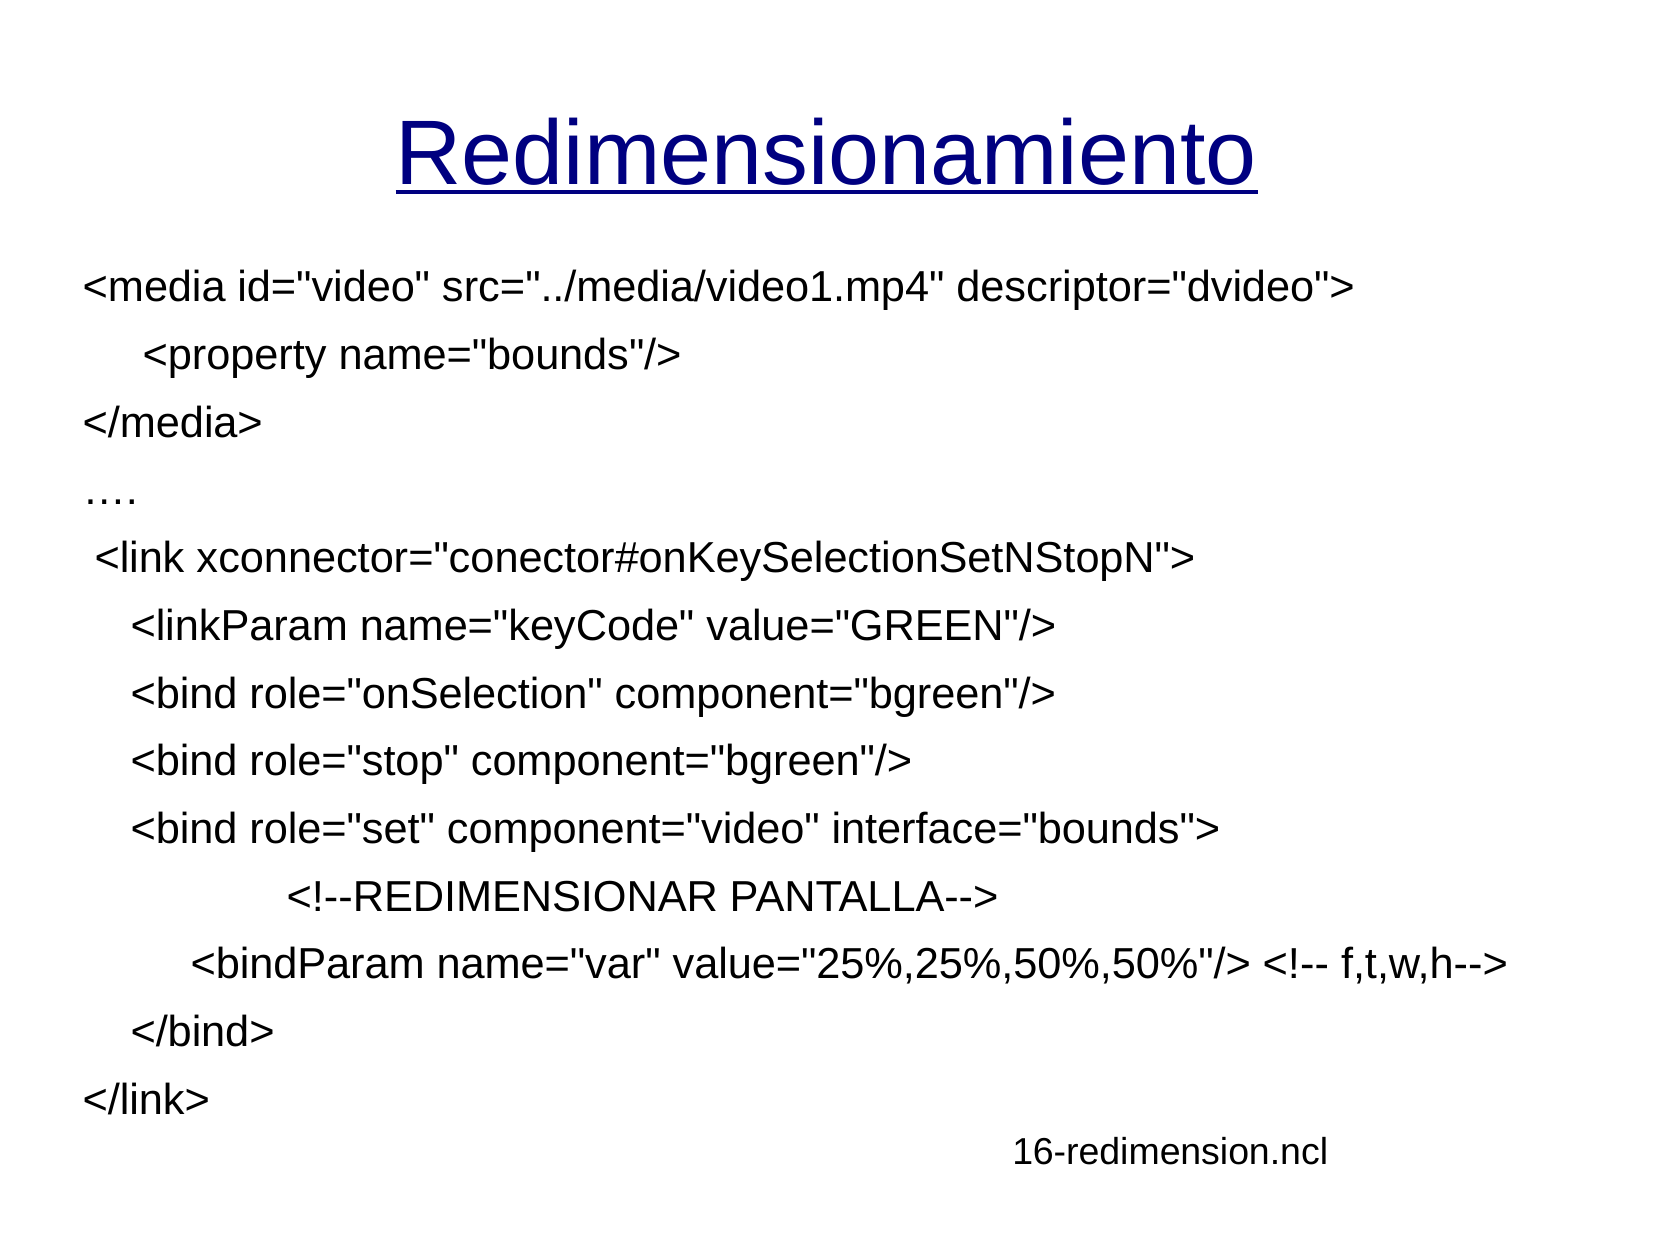

# Redimensionamiento
<media id="video" src="../media/video1.mp4" descriptor="dvideo">
 <property name="bounds"/>
</media>
….
 <link xconnector="conector#onKeySelectionSetNStopN">
 <linkParam name="keyCode" value="GREEN"/>
 <bind role="onSelection" component="bgreen"/>
 <bind role="stop" component="bgreen"/>
 <bind role="set" component="video" interface="bounds">
 <!--REDIMENSIONAR PANTALLA-->
 <bindParam name="var" value="25%,25%,50%,50%"/> <!-- f,t,w,h-->
 </bind>
</link>
16-redimension.ncl